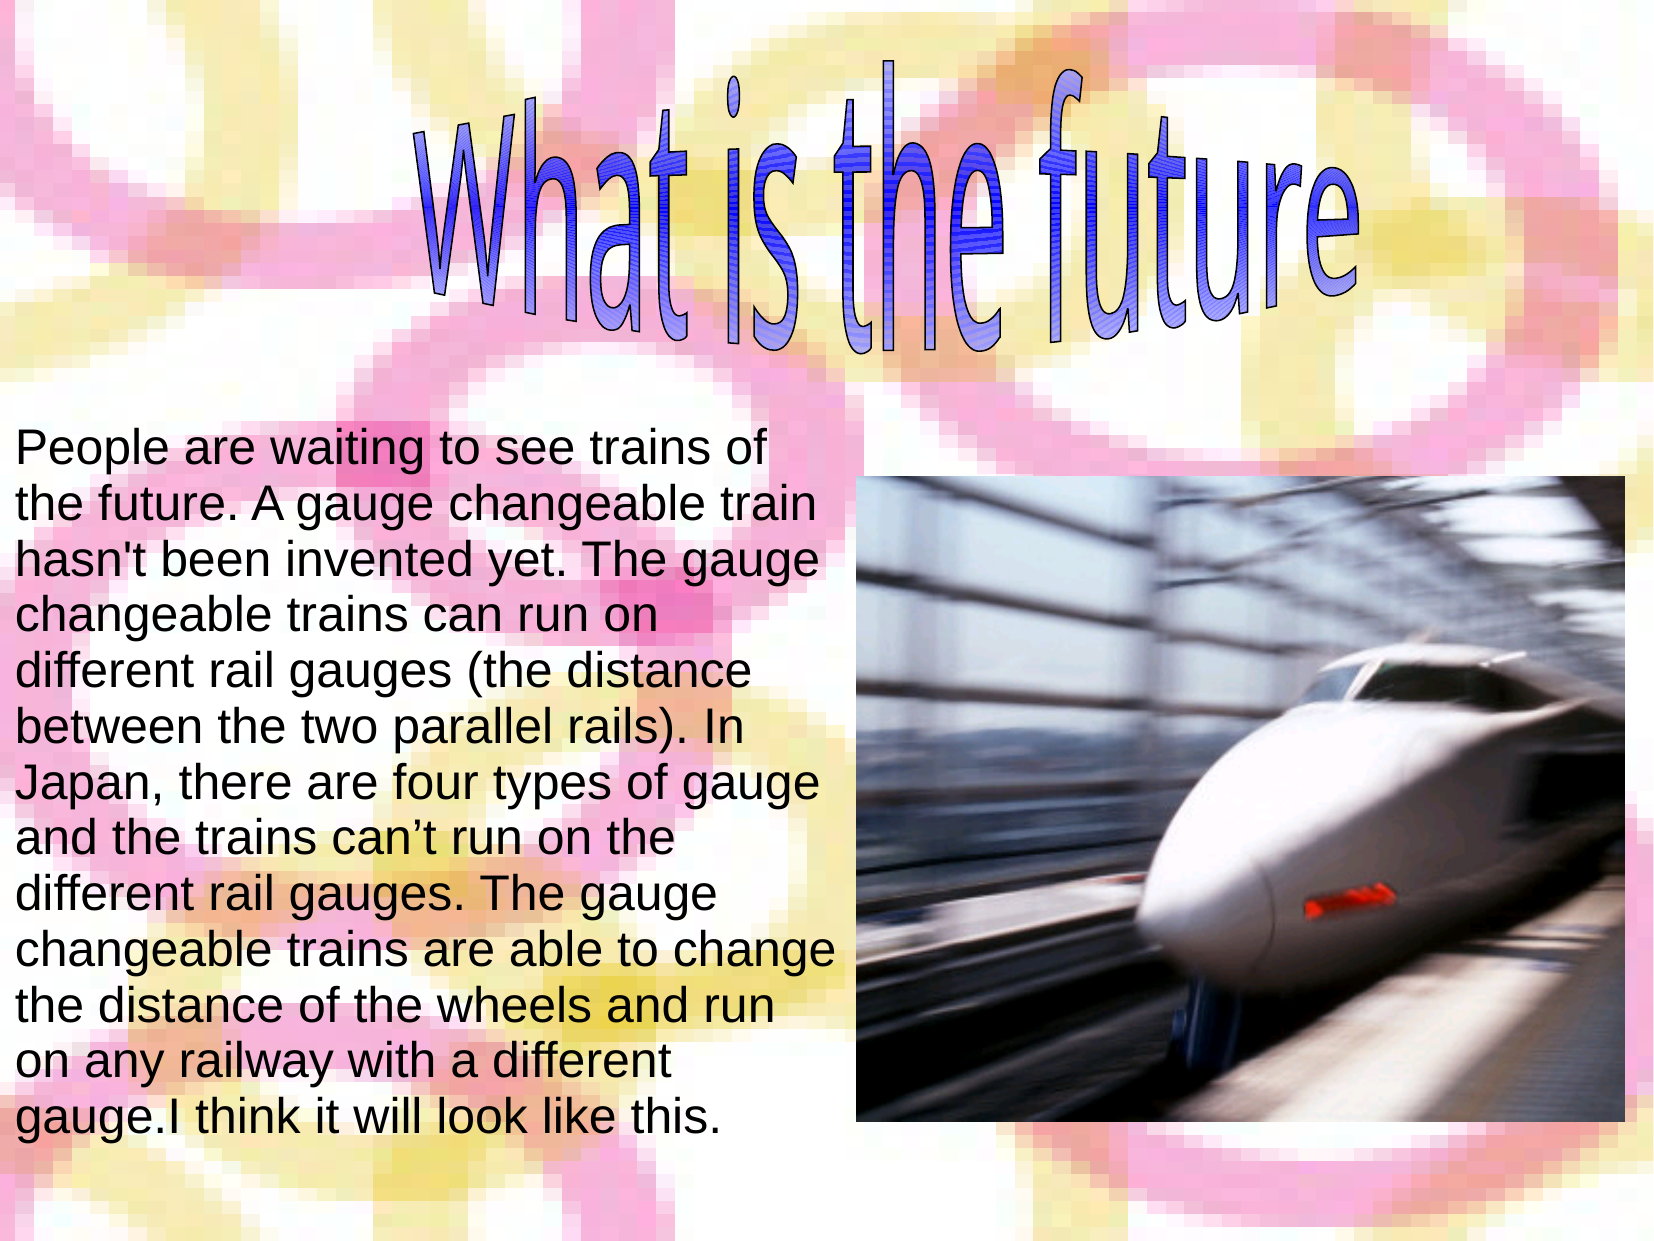

What is the future
People are waiting to see trains of the future. A gauge changeable train hasn't been invented yet. The gauge changeable trains can run on different rail gauges (the distance between the two parallel rails). In Japan, there are four types of gauge and the trains can’t run on the different rail gauges. The gauge changeable trains are able to change the distance of the wheels and run on any railway with a different gauge.I think it will look like this.